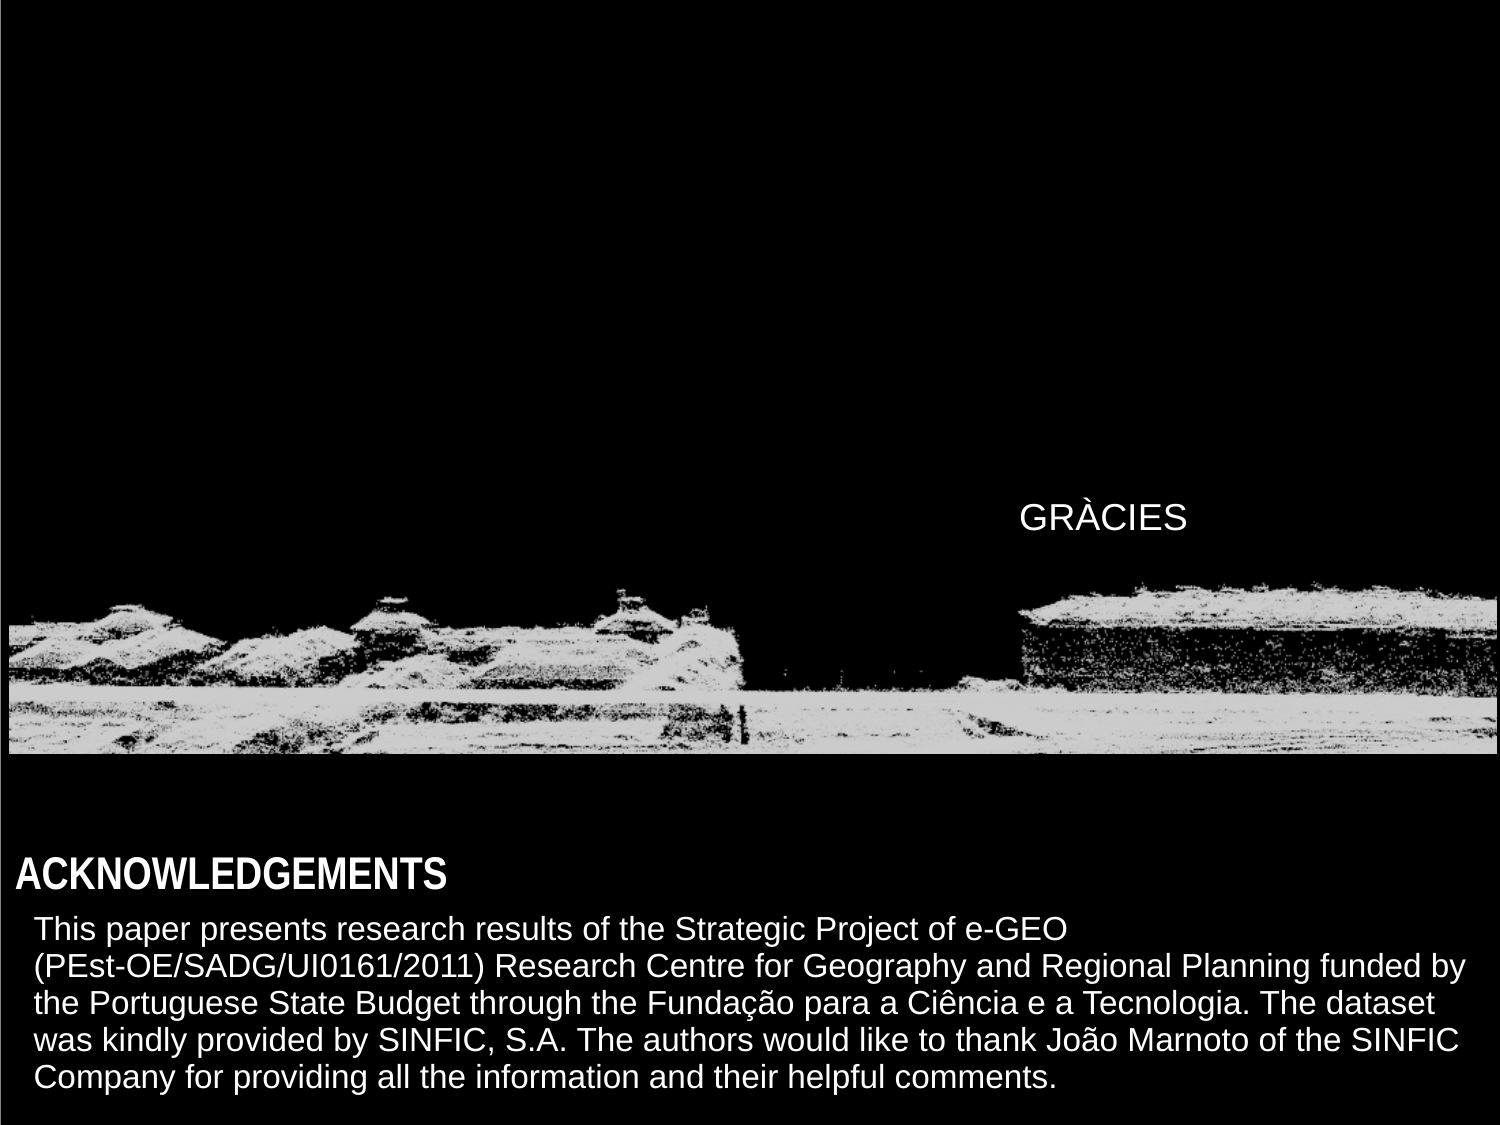

GRÀCIES
ACKNOWLEDGEMENTS
This paper presents research results of the Strategic Project of e-GEO (PEst-OE/SADG/UI0161/2011) Research Centre for Geography and Regional Planning funded by the Portuguese State Budget through the Fundação para a Ciência e a Tecnologia. The dataset was kindly provided by SINFIC, S.A. The authors would like to thank João Marnoto of the SINFIC Company for providing all the information and their helpful comments.